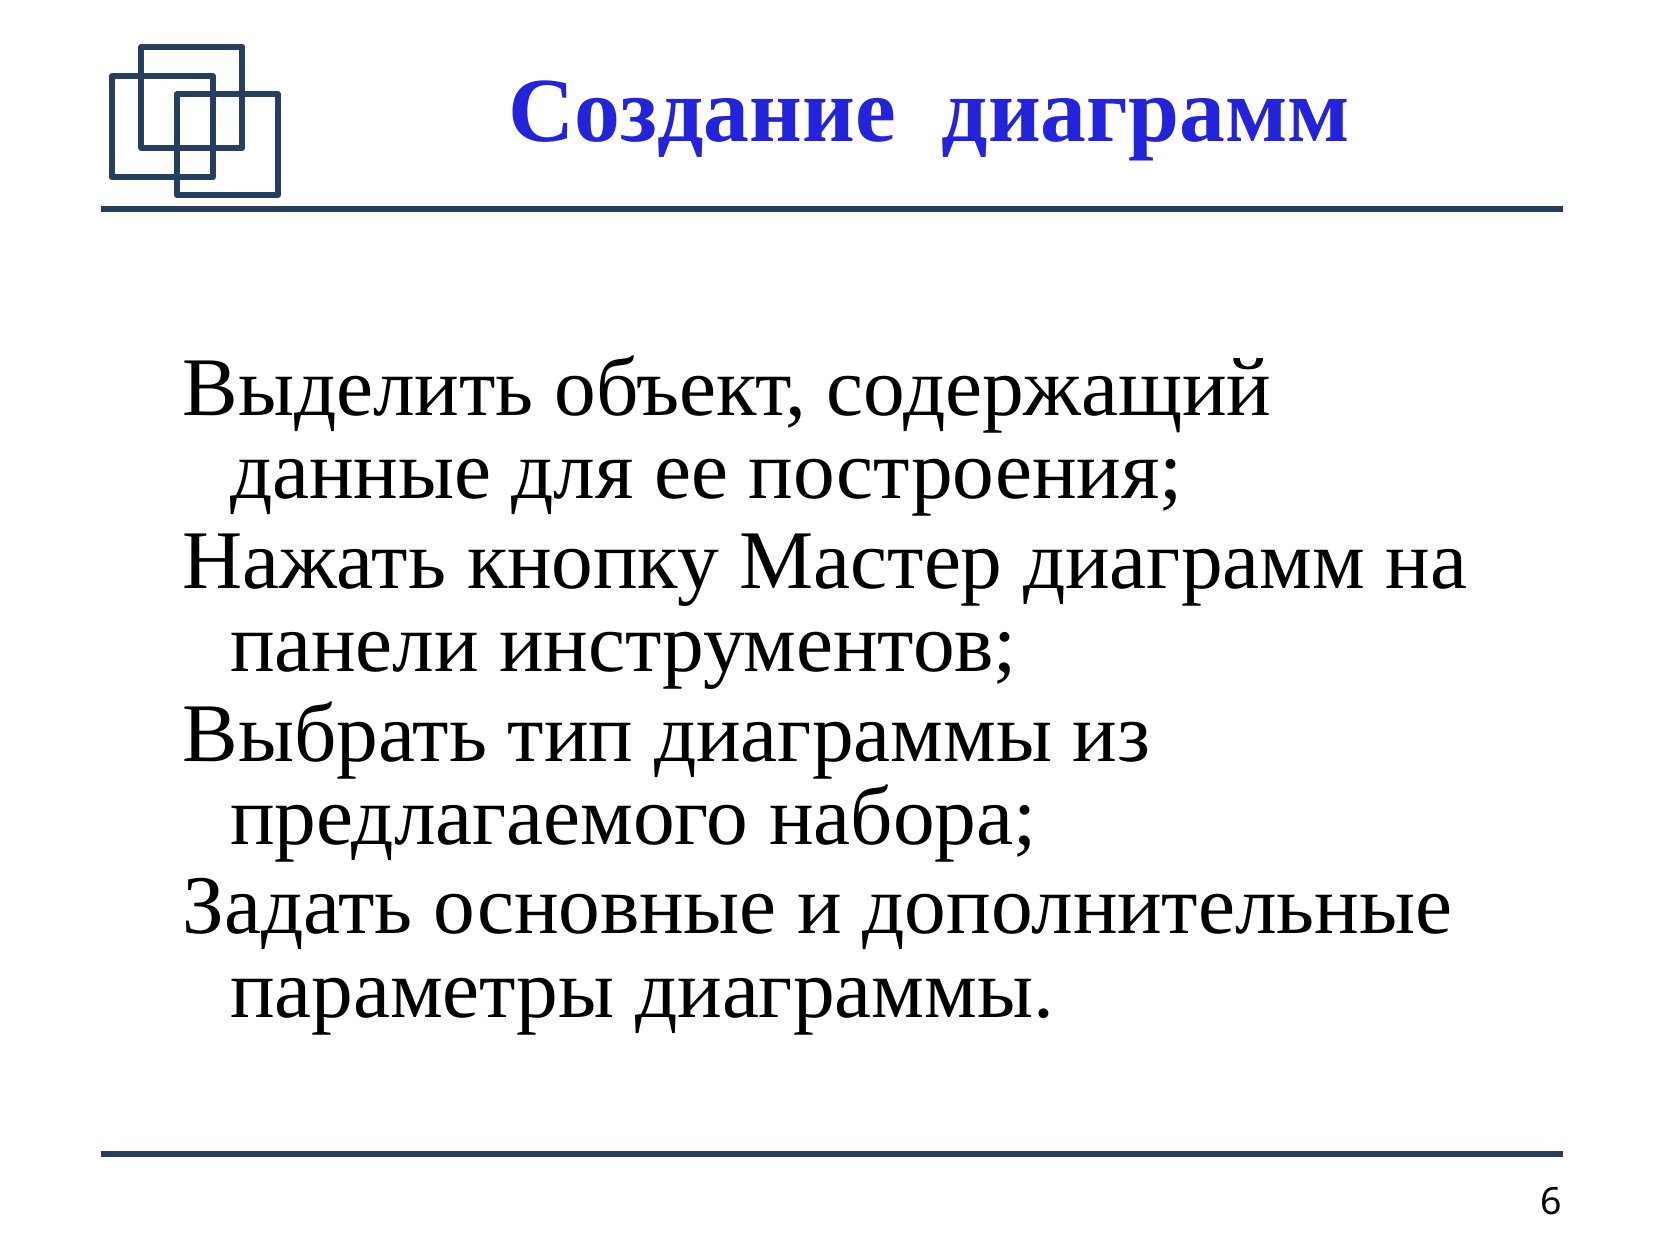

Создание диаграмм
Выделить объект, содержащий данные для ее построения;
Нажать кнопку Мастер диаграмм на панели инструментов;
Выбрать тип диаграммы из предлагаемого набора;
Задать основные и дополнительные параметры диаграммы.